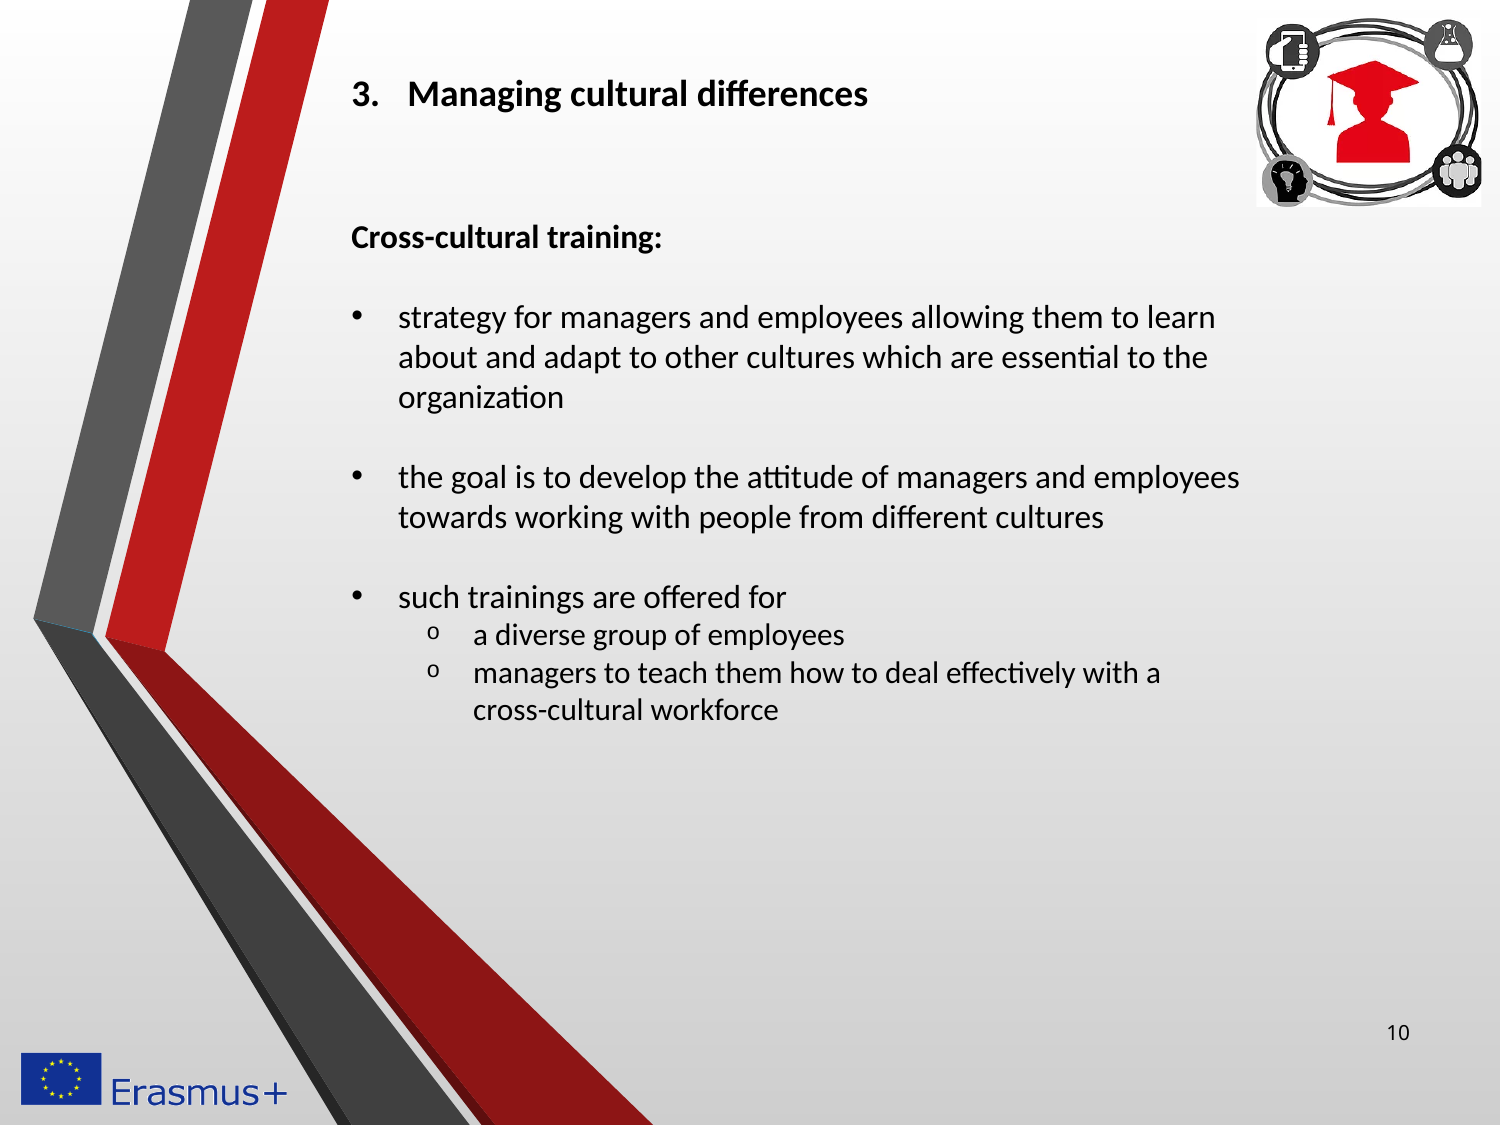

Managing cultural differences
Cross-cultural training:
strategy for managers and employees allowing them to learn about and adapt to other cultures which are essential to the organization
the goal is to develop the attitude of managers and employees towards working with people from different cultures
such trainings are offered for
a diverse group of employees
managers to teach them how to deal effectively with a cross-cultural workforce